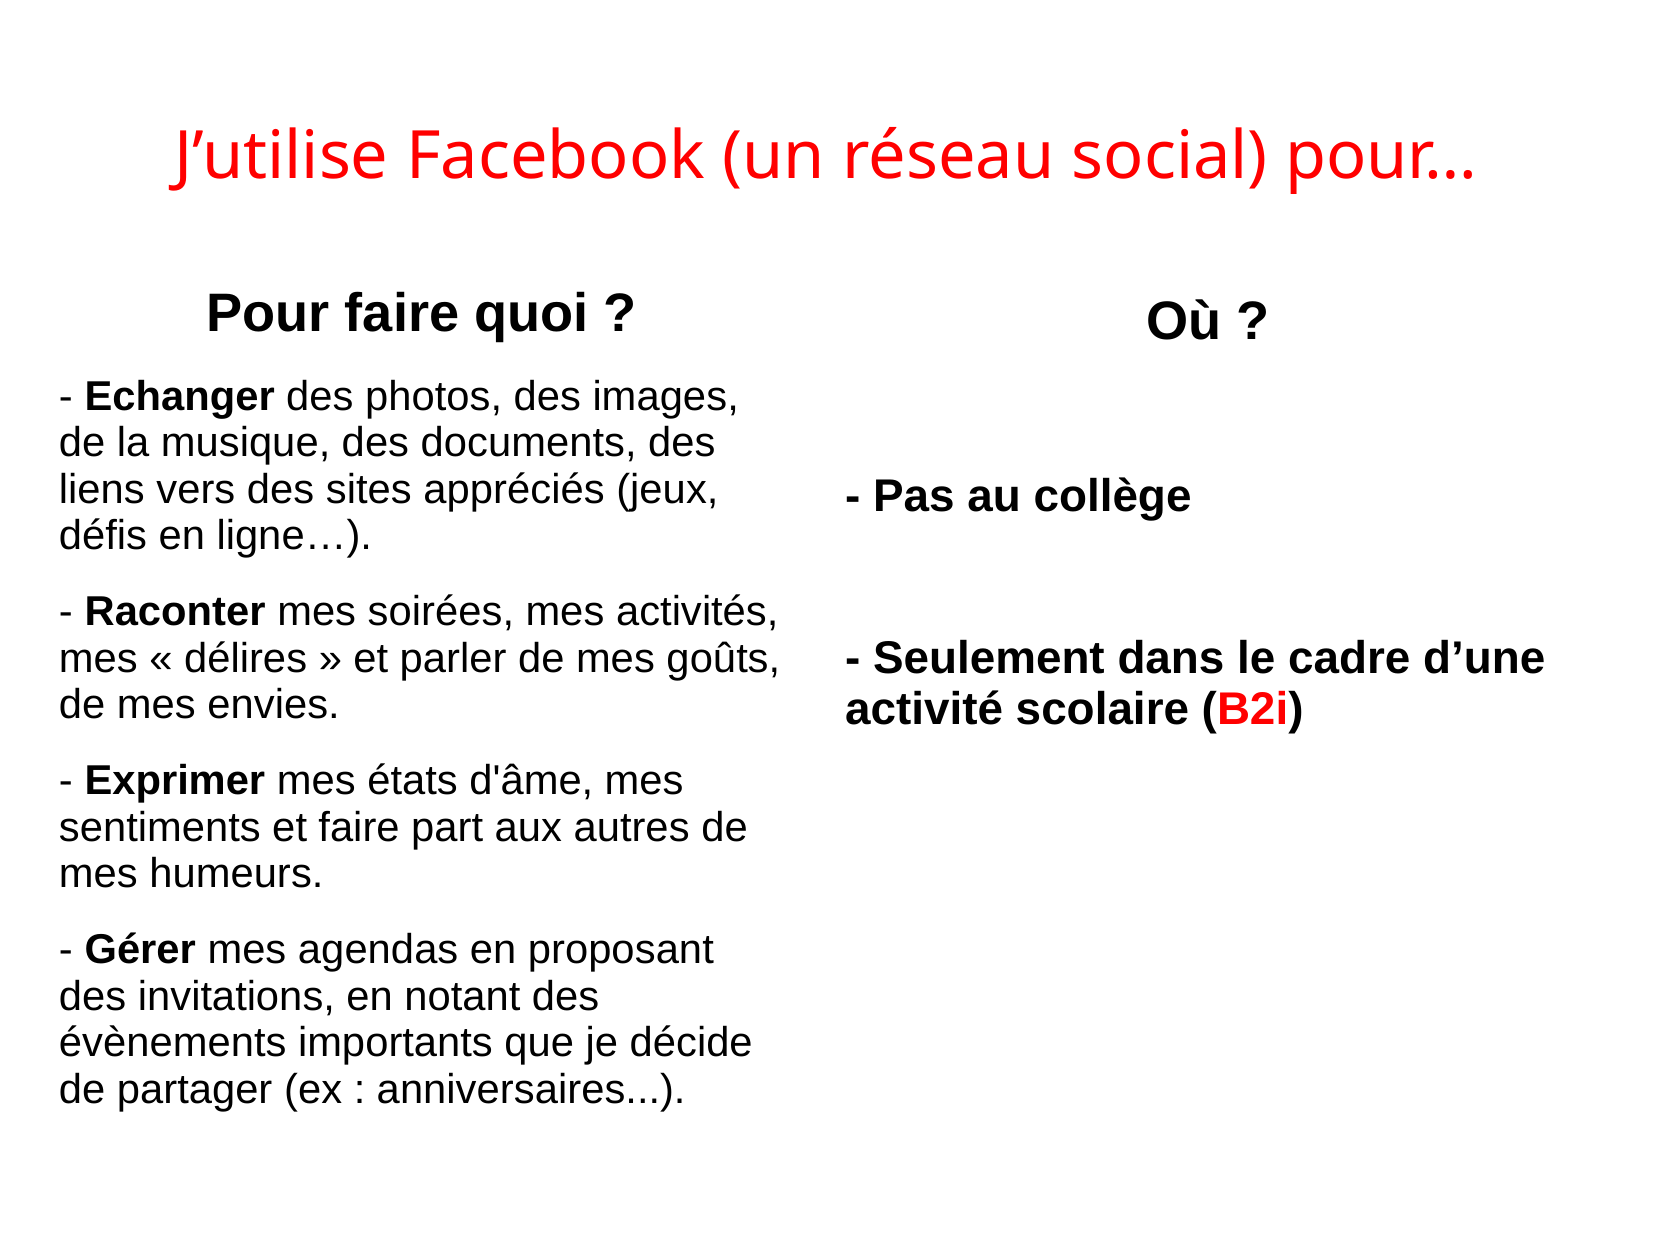

# J’utilise Facebook (un réseau social) pour…
Pour faire quoi ?
- Echanger des photos, des images, de la musique, des documents, des liens vers des sites appréciés (jeux, défis en ligne…).
- Raconter mes soirées, mes activités, mes « délires » et parler de mes goûts, de mes envies.
- Exprimer mes états d'âme, mes sentiments et faire part aux autres de mes humeurs.
- Gérer mes agendas en proposant des invitations, en notant des évènements importants que je décide de partager (ex : anniversaires...).
Où ?
- Pas au collège
- Seulement dans le cadre d’une activité scolaire (B2i)